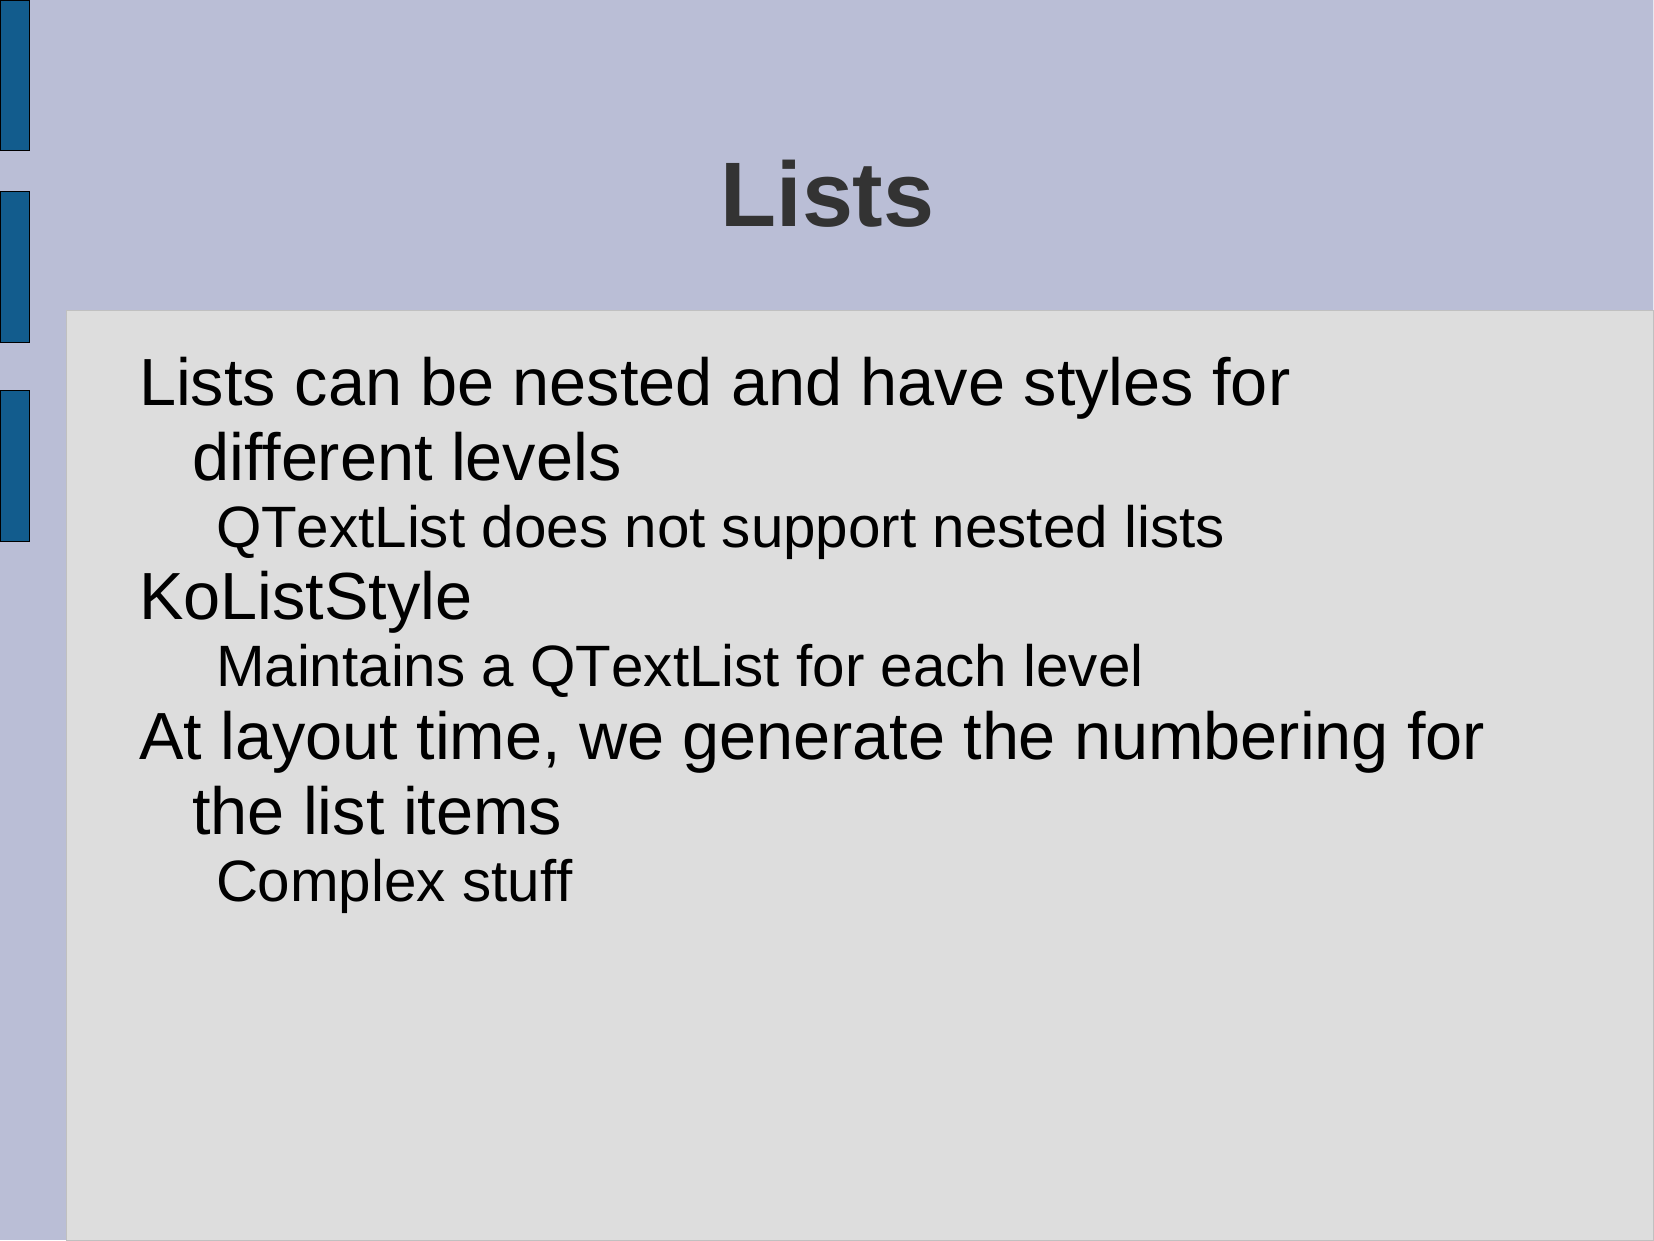

# Lists
Lists can be nested and have styles for different levels
QTextList does not support nested lists
KoListStyle
Maintains a QTextList for each level
At layout time, we generate the numbering for the list items
Complex stuff